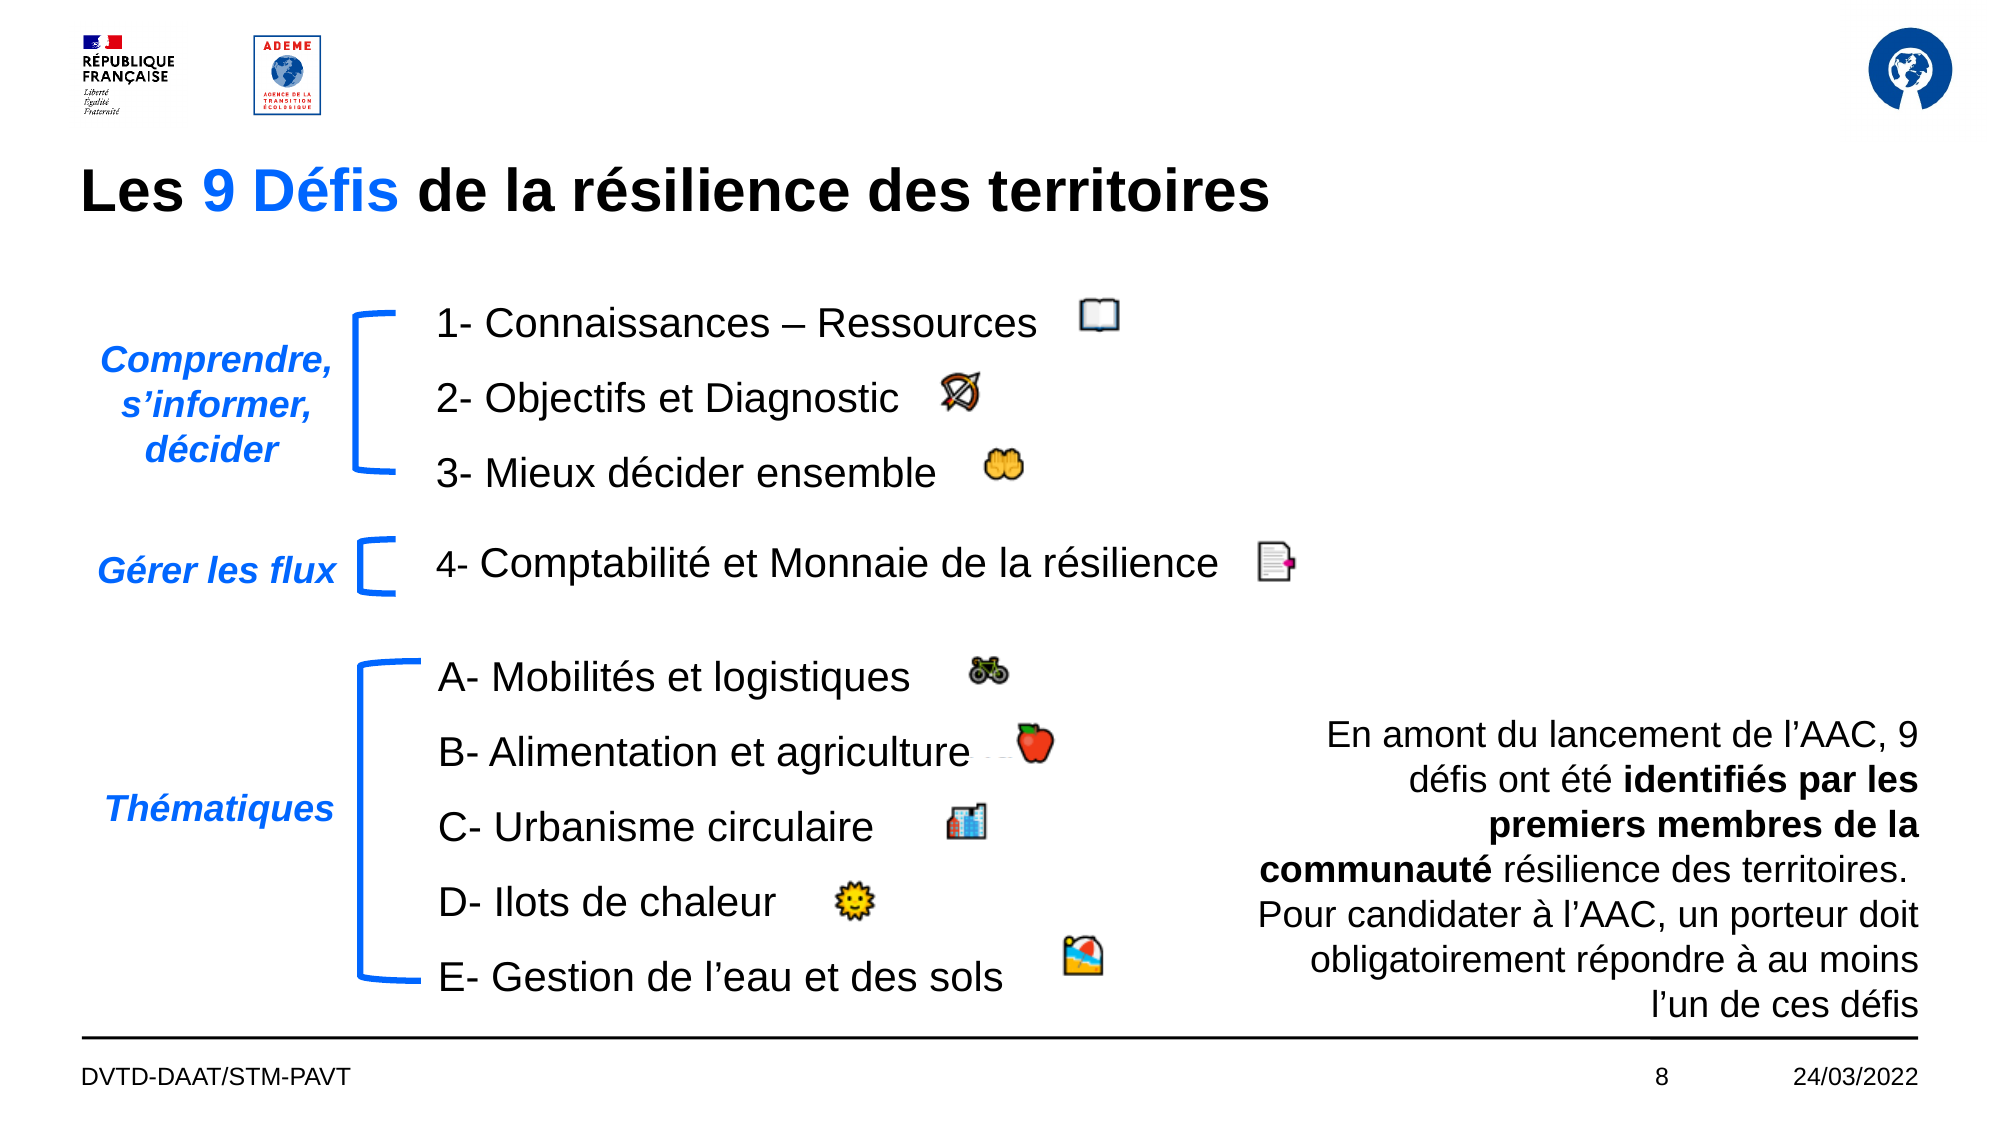

# Les 9 Défis de la résilience des territoires
1- Connaissances – Ressources
2- Objectifs et Diagnostic
3- Mieux décider ensemble
Comprendre, s’informer, décider
4- Comptabilité et Monnaie de la résilience
Gérer les flux
A- Mobilités et logistiques
B- Alimentation et agriculture
C- Urbanisme circulaire
D- Ilots de chaleur
E- Gestion de l’eau et des sols
En amont du lancement de l’AAC, 9 défis ont été identifiés par les premiers membres de la communauté résilience des territoires.
Pour candidater à l’AAC, un porteur doit obligatoirement répondre à au moins l’un de ces défis
Thématiques
DVTD-DAAT/STM-PAVT
24/03/2022